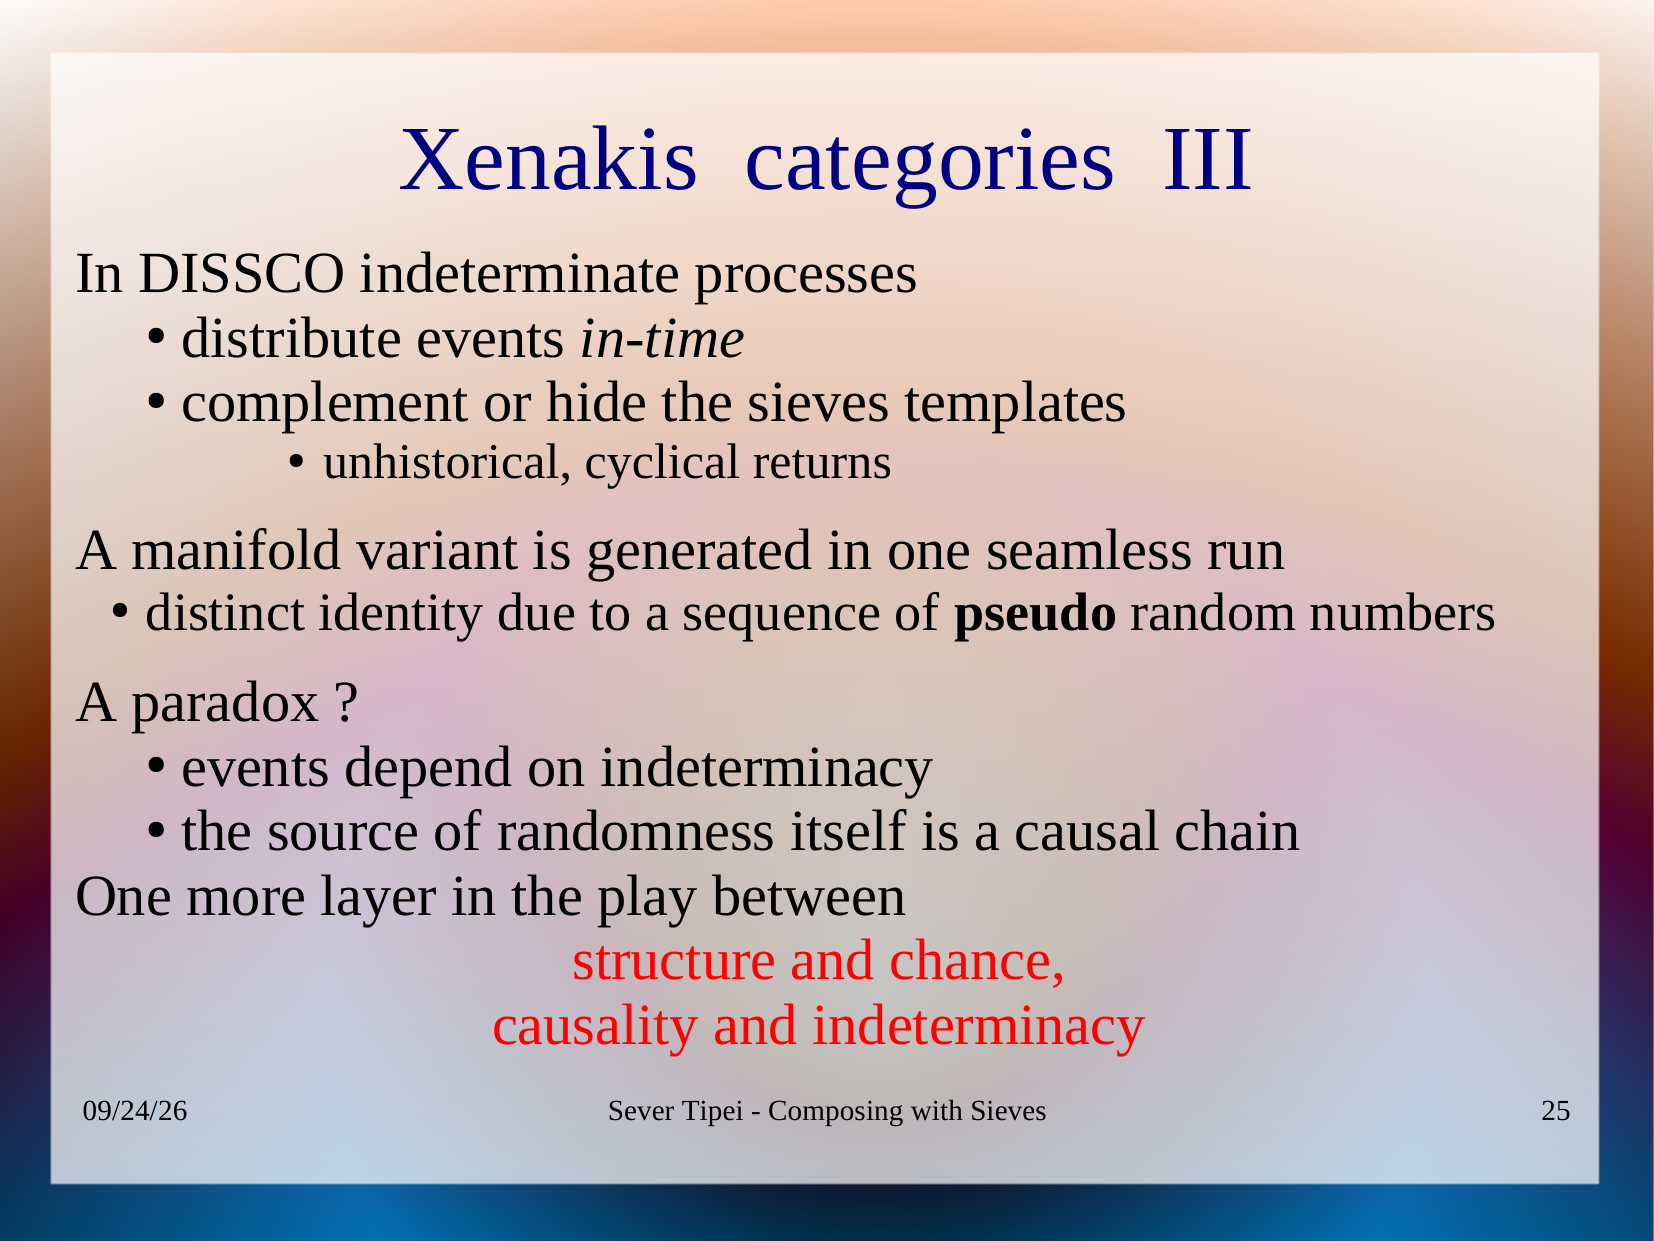

# Xenakis categories III
In DISSCO indeterminate processes
distribute events in-time
complement or hide the sieves templates
unhistorical, cyclical returns
A manifold variant is generated in one seamless run
distinct identity due to a sequence of pseudo random numbers
A paradox ?
events depend on indeterminacy
the source of randomness itself is a causal chain
One more layer in the play between
structure and chance,
causality and indeterminacy
Sever Tipei - Composing with Sieves
25